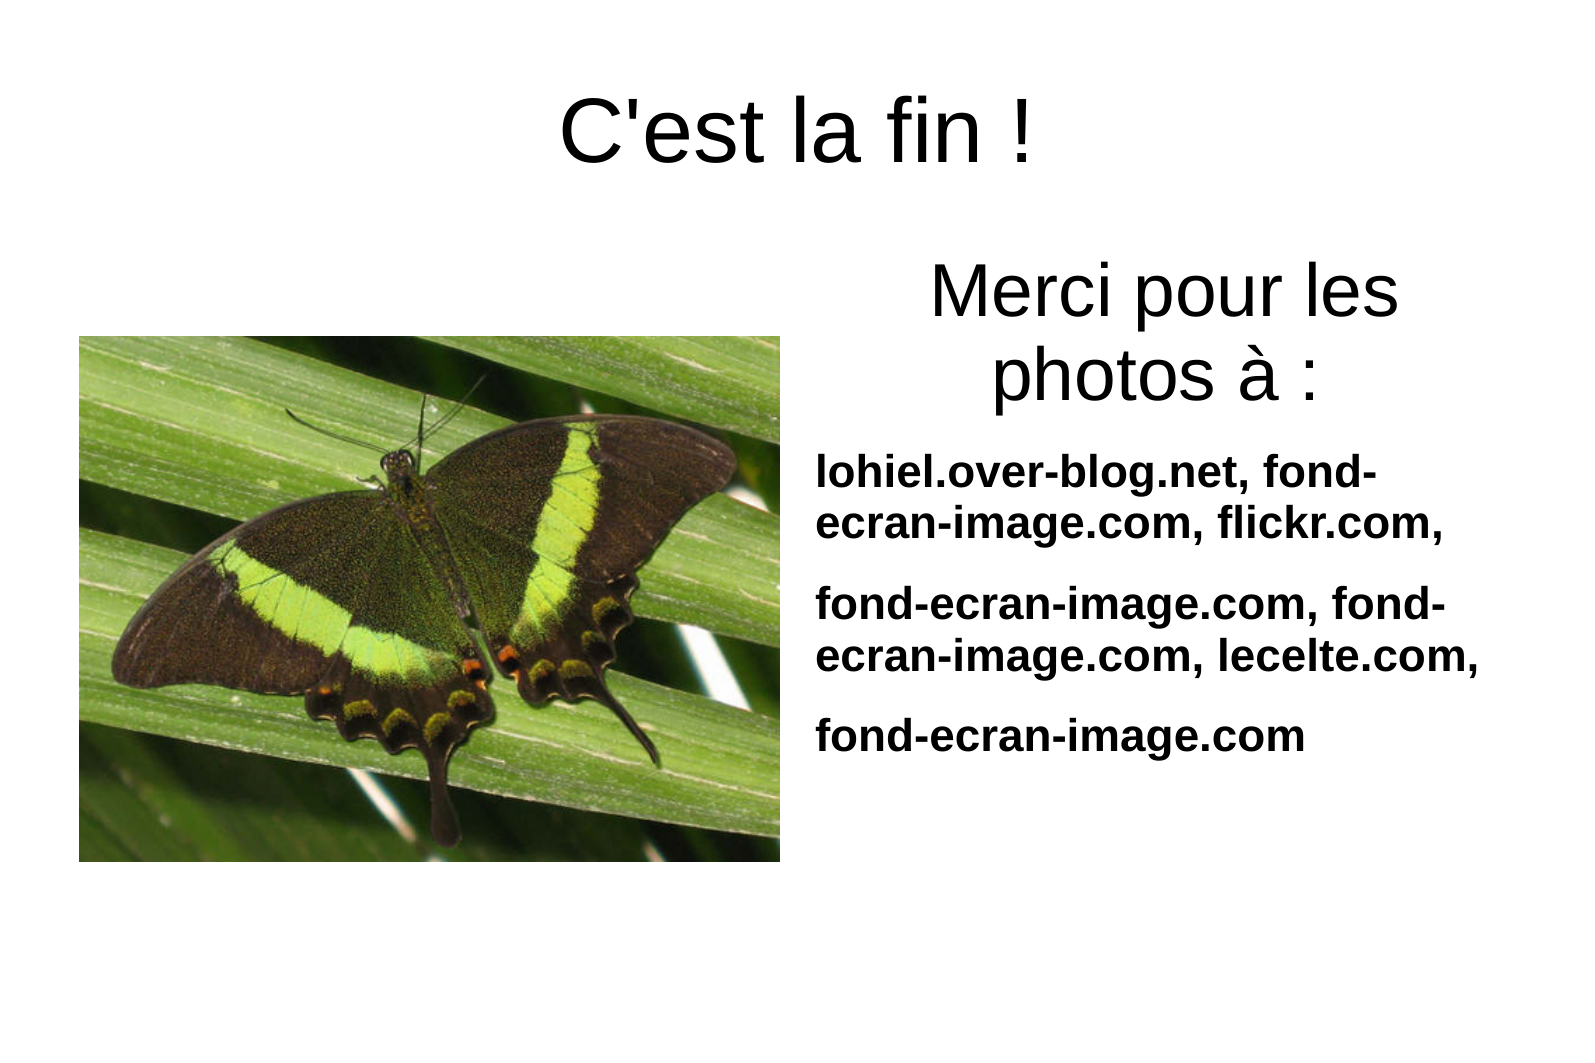

# C'est la fin !
Merci pour les photos à :
lohiel.over-blog.net, fond-ecran-image.com, flickr.com,
fond-ecran-image.com, fond-ecran-image.com, lecelte.com,
fond-ecran-image.com